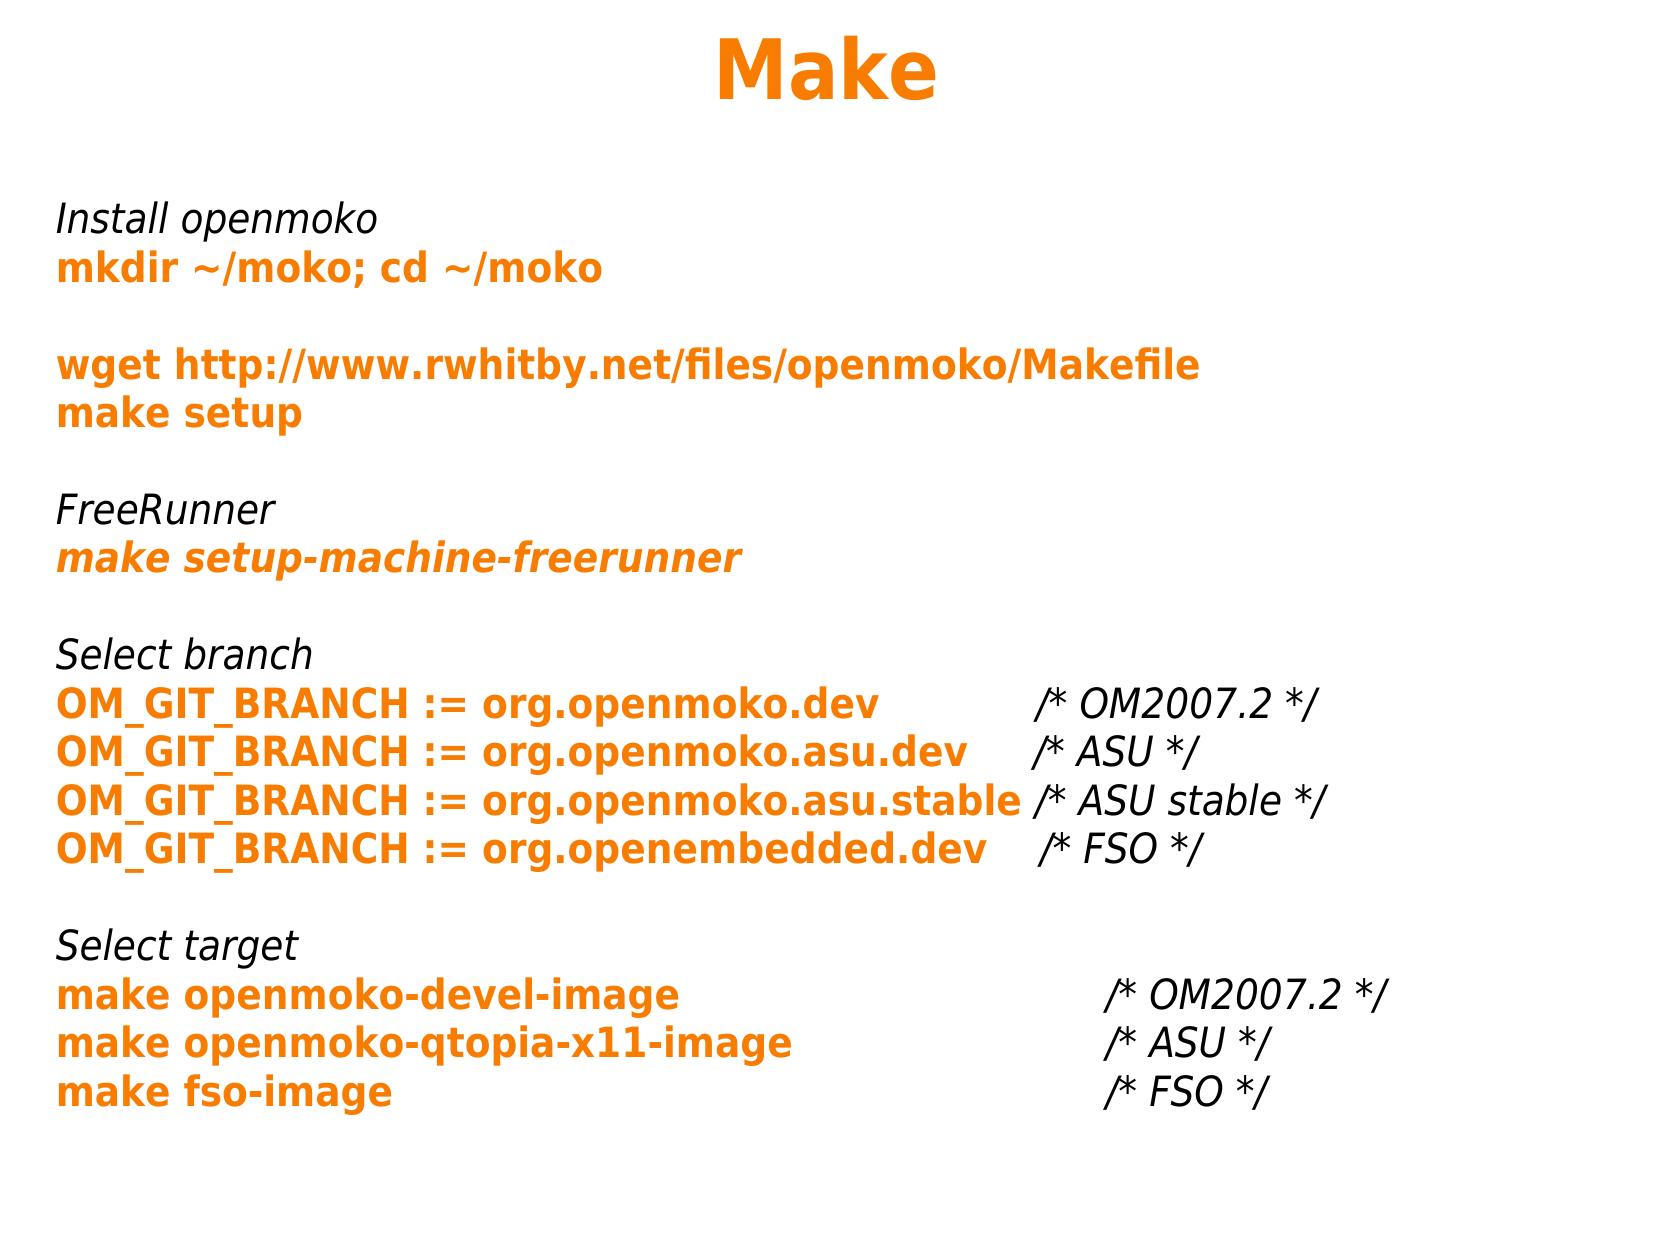

Make
Install openmoko
mkdir ~/moko; cd ~/moko
wget http://www.rwhitby.net/files/openmoko/Makefile
make setup
FreeRunner
make setup-machine-freerunner
Select branch
OM_GIT_BRANCH := org.openmoko.dev /* OM2007.2 */
OM_GIT_BRANCH := org.openmoko.asu.dev /* ASU */
OM_GIT_BRANCH := org.openmoko.asu.stable /* ASU stable */
OM_GIT_BRANCH := org.openembedded.dev /* FSO */
Select target
make openmoko-devel-image						/* OM2007.2 */
make openmoko-qtopia-x11-image 				/* ASU */
make fso-image										/* FSO */